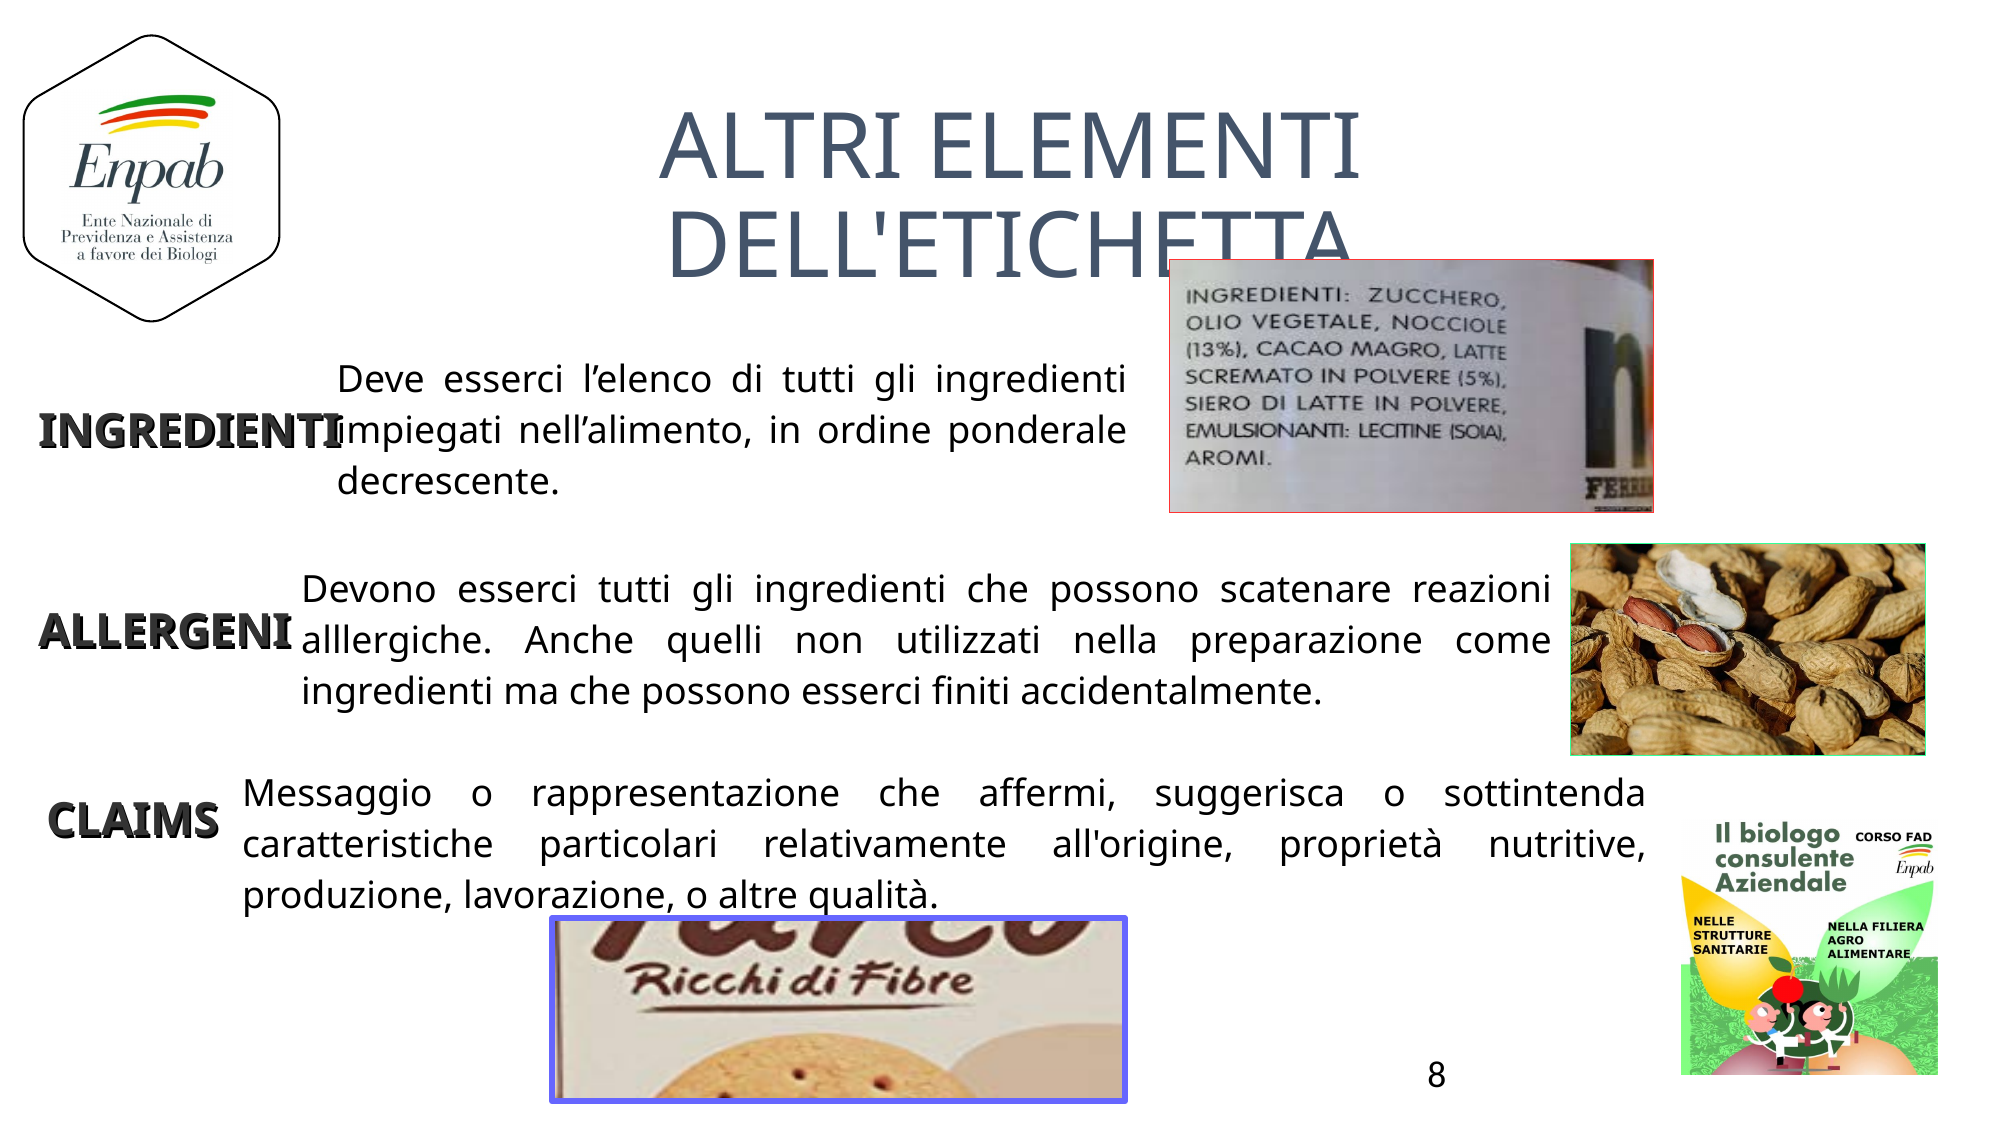

ALTRI ELEMENTI DELL'ETICHETTA
Deve esserci l’elenco di tutti gli ingredienti impiegati nell’alimento, in ordine ponderale decrescente.
INGREDIENTI
Devono esserci tutti gli ingredienti che possono scatenare reazioni alllergiche. Anche quelli non utilizzati nella preparazione come ingredienti ma che possono esserci finiti accidentalmente.
ALLERGENI
Messaggio o rappresentazione che affermi, suggerisca o sottintenda caratteristiche particolari relativamente all'origine, proprietà nutritive, produzione, lavorazione, o altre qualità.
CLAIMS
8